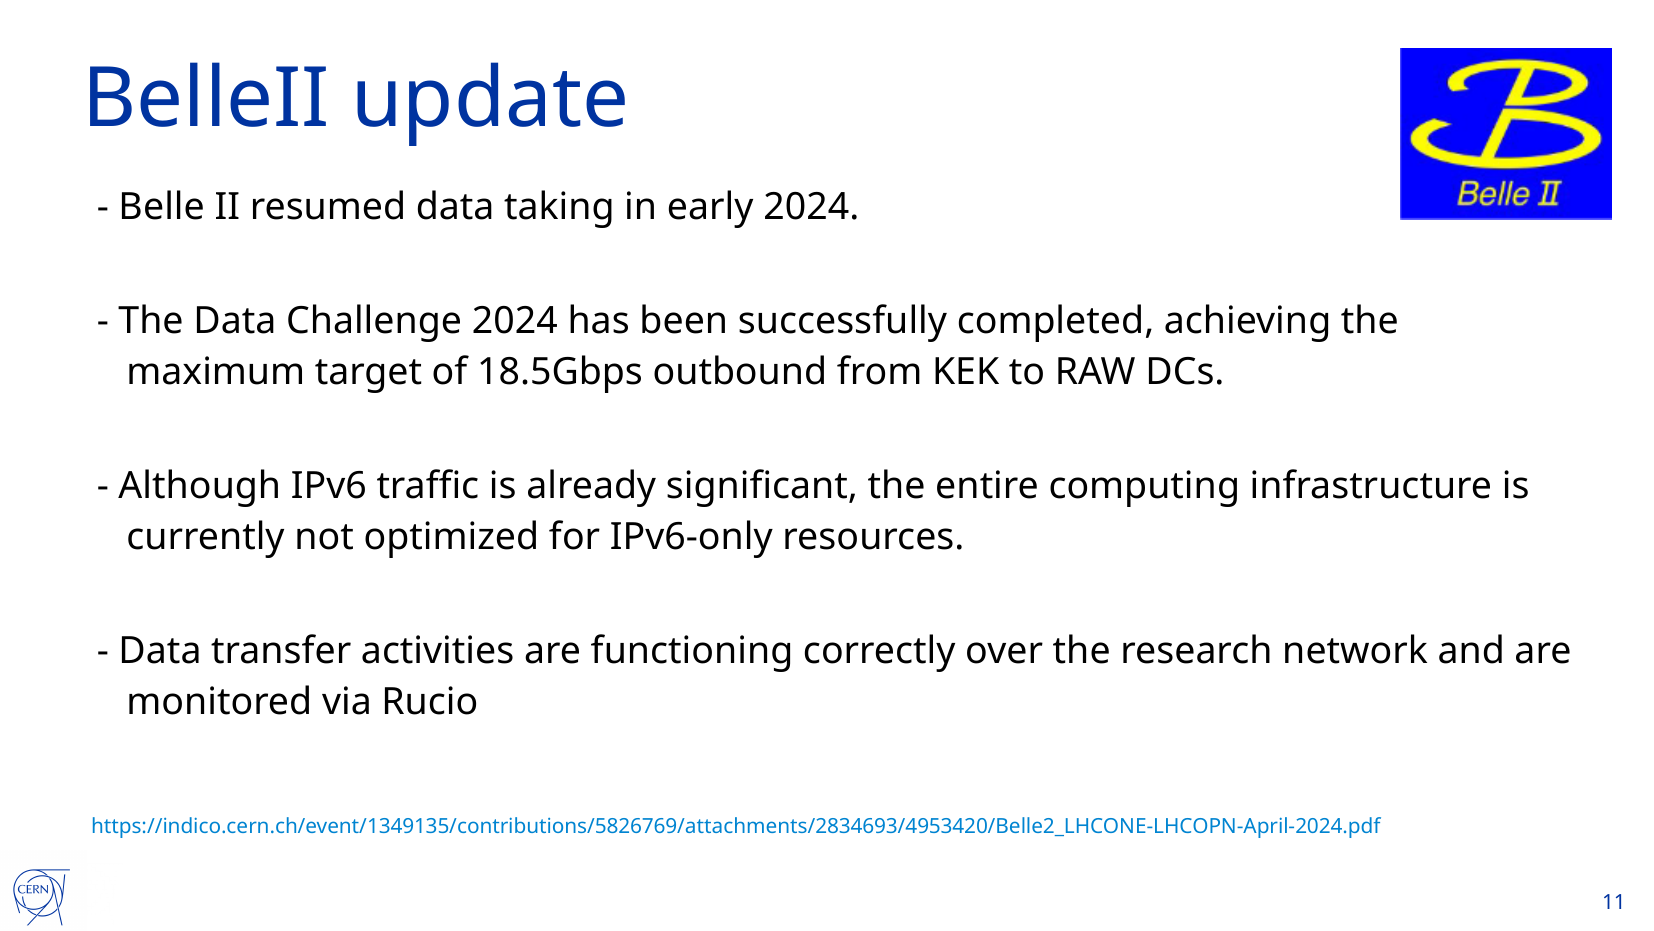

# BelleII update
- Belle II resumed data taking in early 2024.
- The Data Challenge 2024 has been successfully completed, achieving the maximum target of 18.5Gbps outbound from KEK to RAW DCs.
- Although IPv6 traffic is already significant, the entire computing infrastructure is currently not optimized for IPv6-only resources.
- Data transfer activities are functioning correctly over the research network and are monitored via Rucio
https://indico.cern.ch/event/1349135/contributions/5826769/attachments/2834693/4953420/Belle2_LHCONE-LHCOPN-April-2024.pdf
11